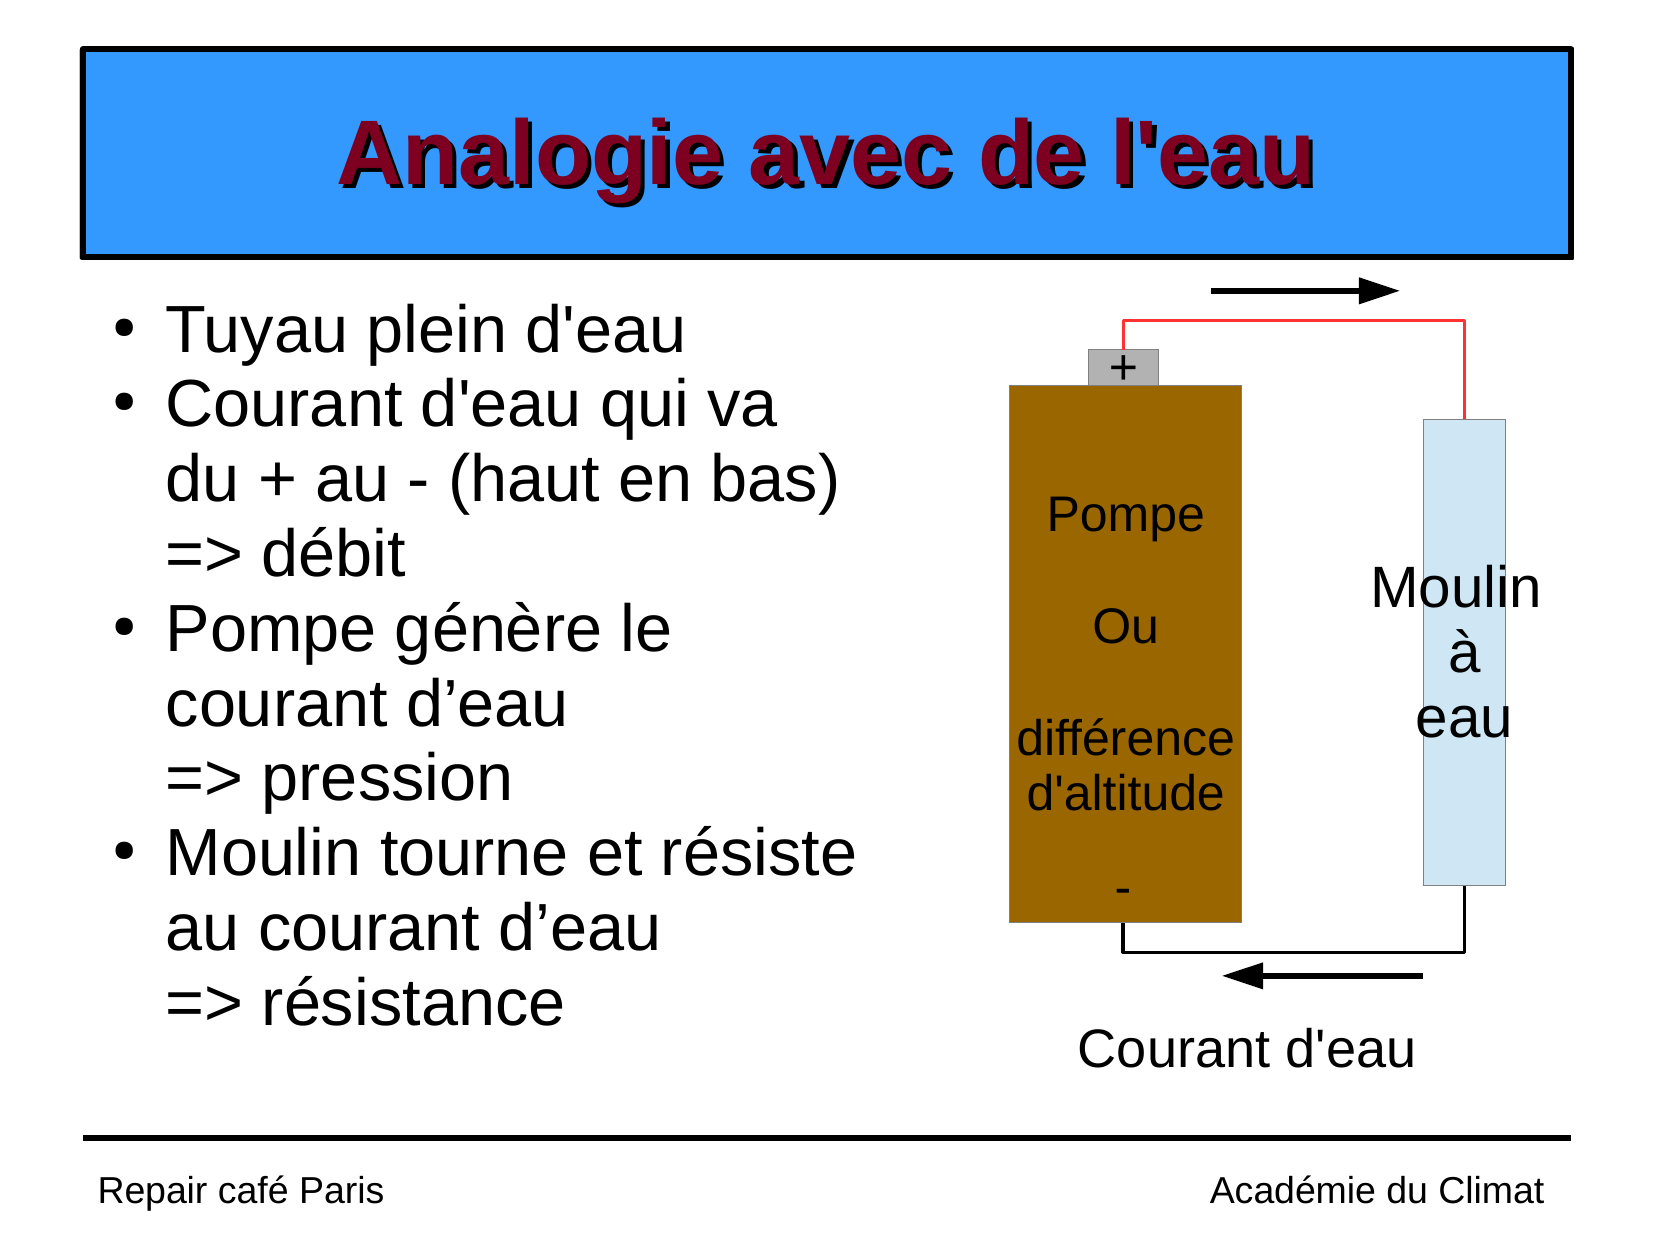

# Analogie avec de l'eau
Tuyau plein d'eau
Courant d'eau qui va
du + au - (haut en bas)
=> débit
Pompe génère le courant d’eau
=> pression
Moulin tourne et résiste au courant d’eau
=> résistance
+
Pompe
Ou
différence
d'altitude
Moulin
à
eau
-
Courant d'eau
Repair café Paris	Académie du Climat